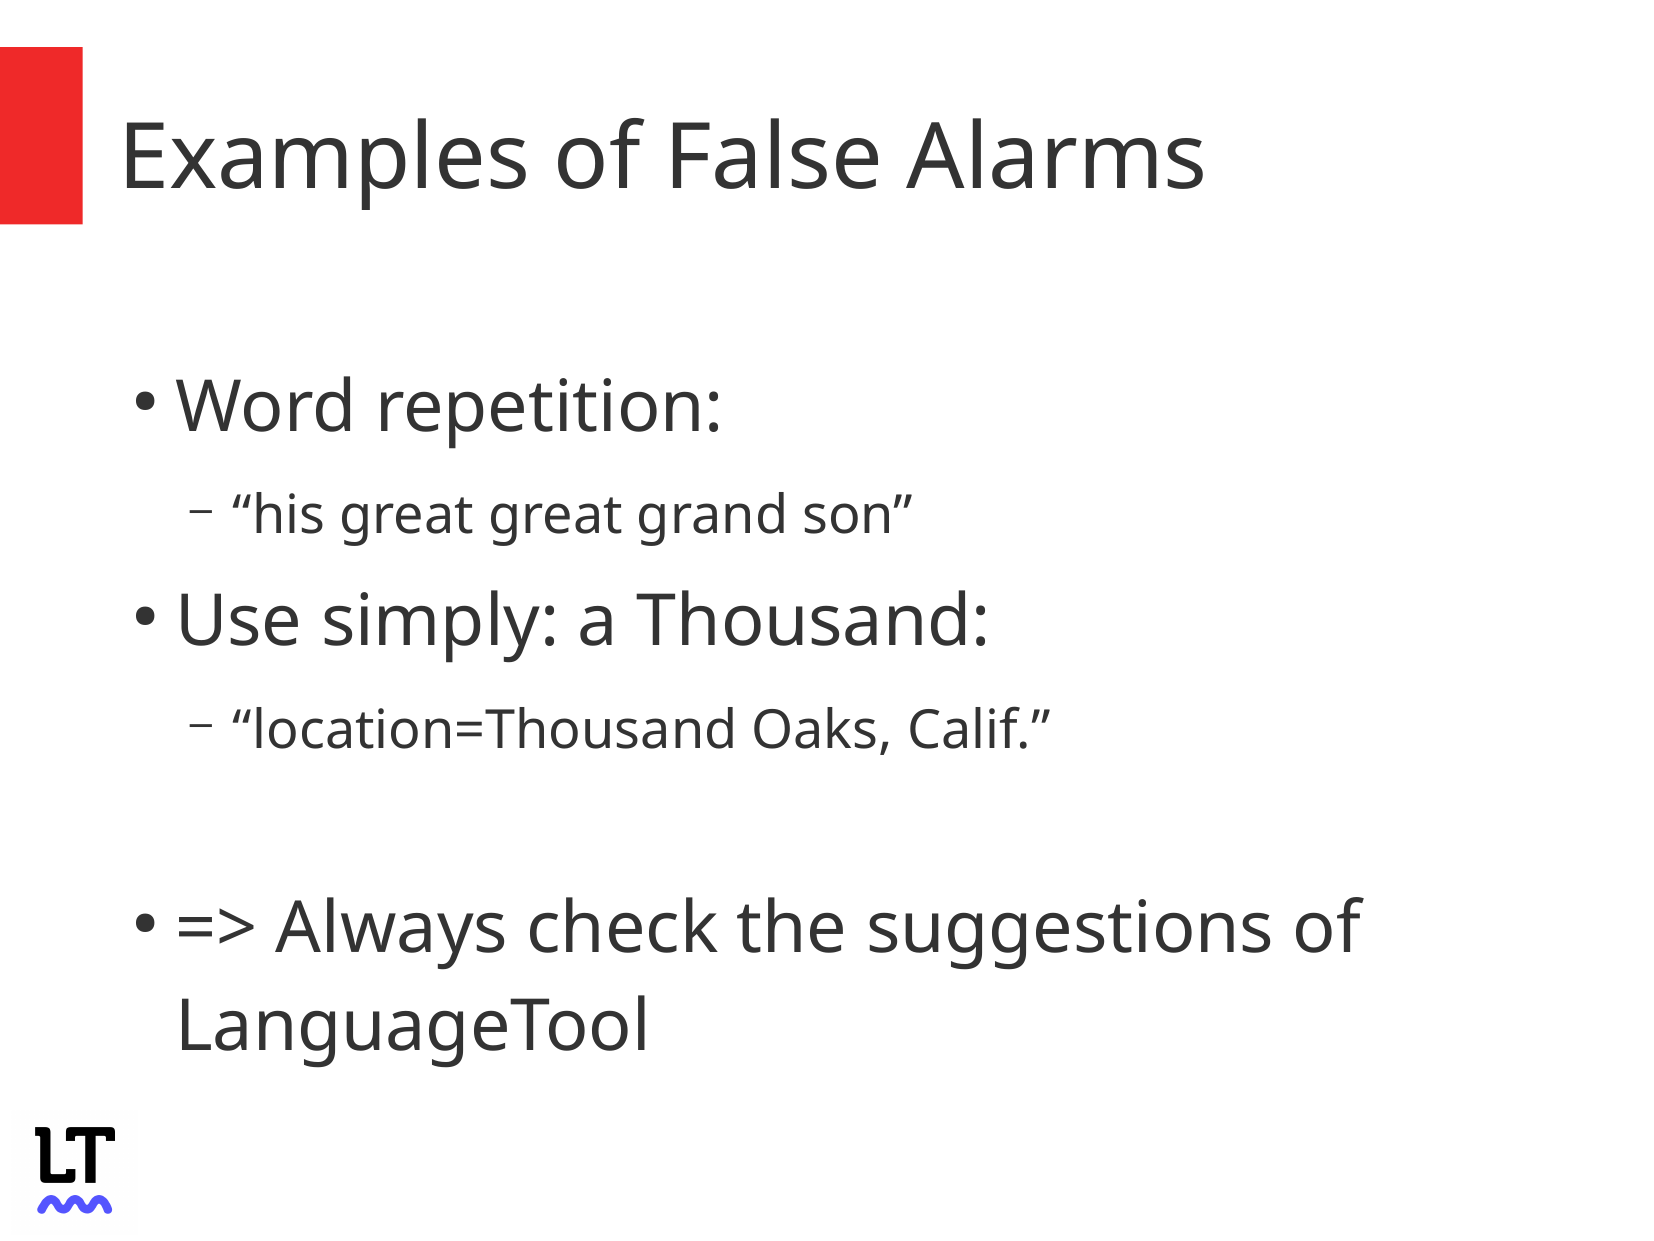

# Examples of False Alarms
Word repetition:
“his great great grand son”
Use simply: a Thousand:
“location=Thousand Oaks, Calif.”
=> Always check the suggestions of LanguageTool